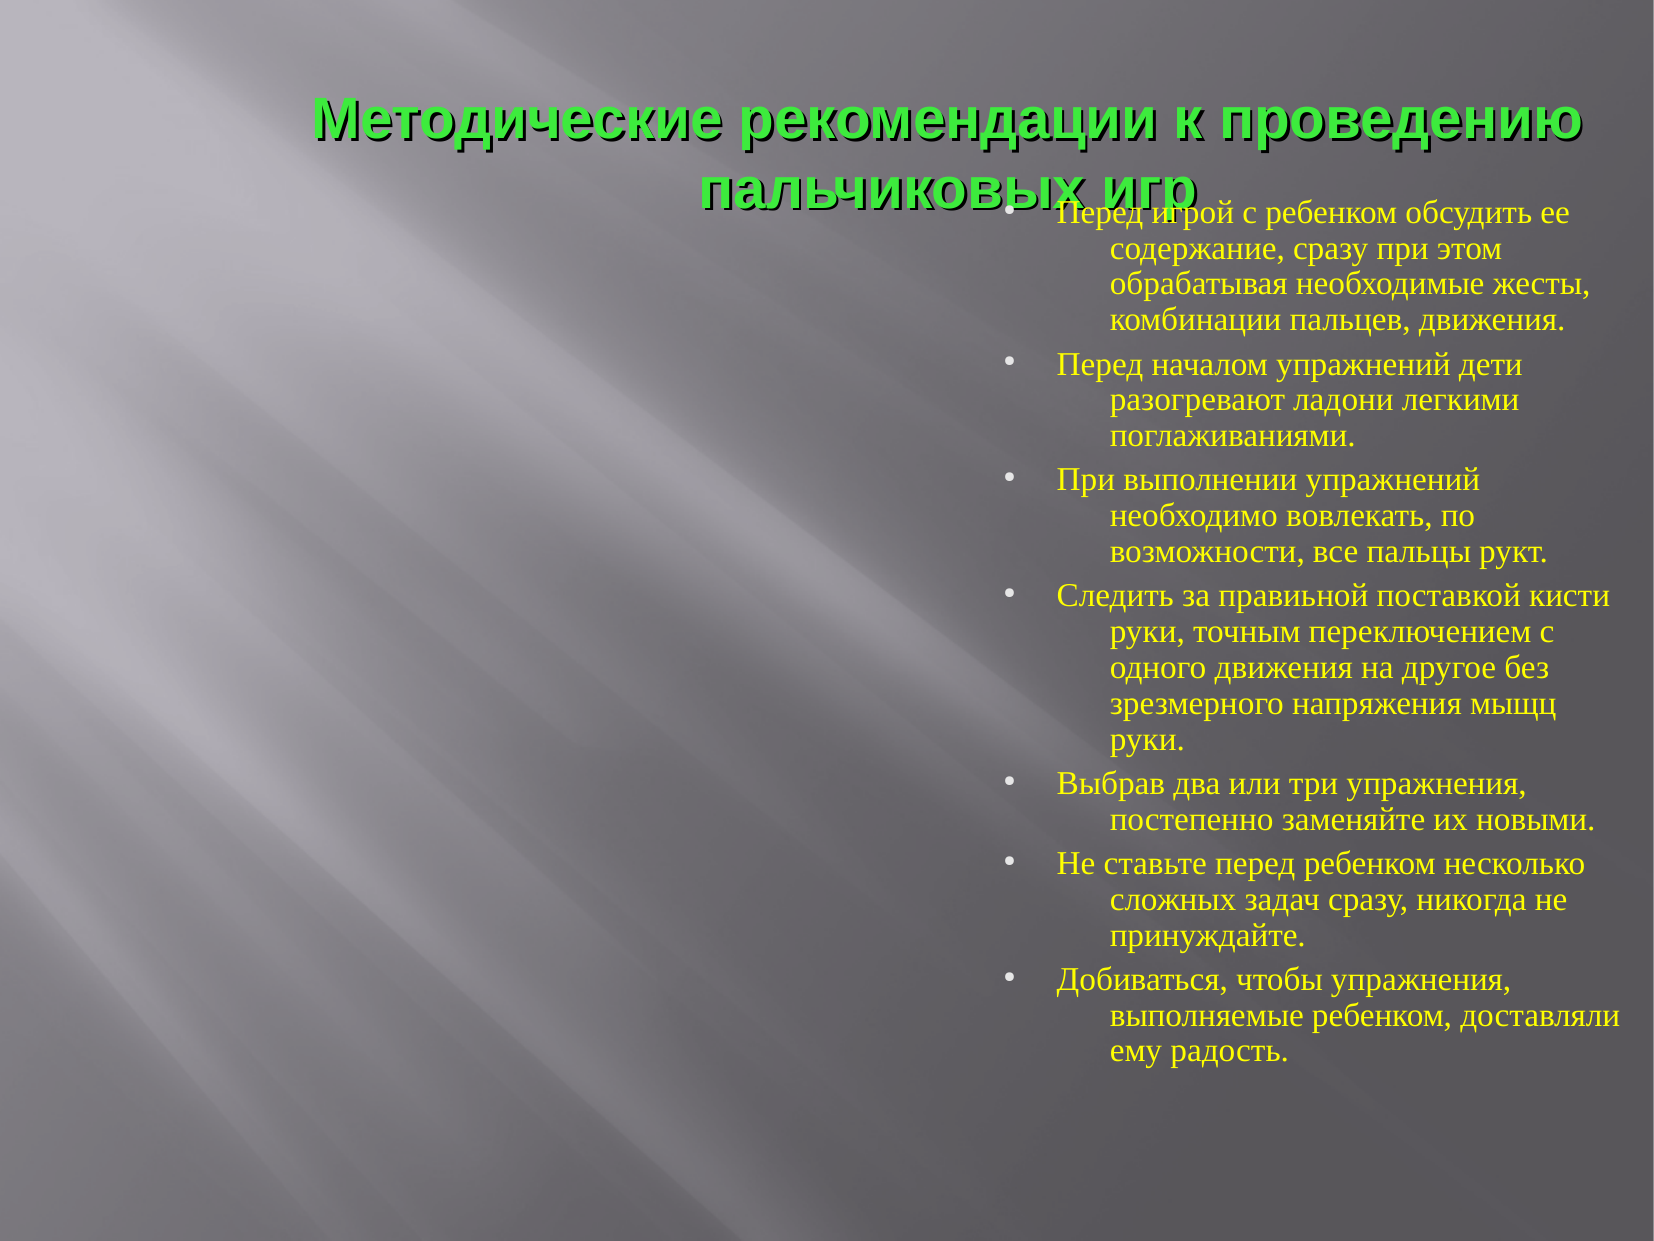

# Методические рекомендации к проведению пальчиковых игр
Перед игрой с ребенком обсудить ее содержание, сразу при этом обрабатывая необходимые жесты, комбинации пальцев, движения.
Перед началом упражнений дети разогревают ладони легкими поглаживаниями.
При выполнении упражнений необходимо вовлекать, по возможности, все пальцы рукт.
Следить за правиьной поставкой кисти руки, точным переключением с одного движения на другое без зрезмерного напряжения мыщц руки.
Выбрав два или три упражнения, постепенно заменяйте их новыми.
Не ставьте перед ребенком несколько сложных задач сразу, никогда не принуждайте.
Добиваться, чтобы упражнения, выполняемые ребенком, доставляли ему радость.